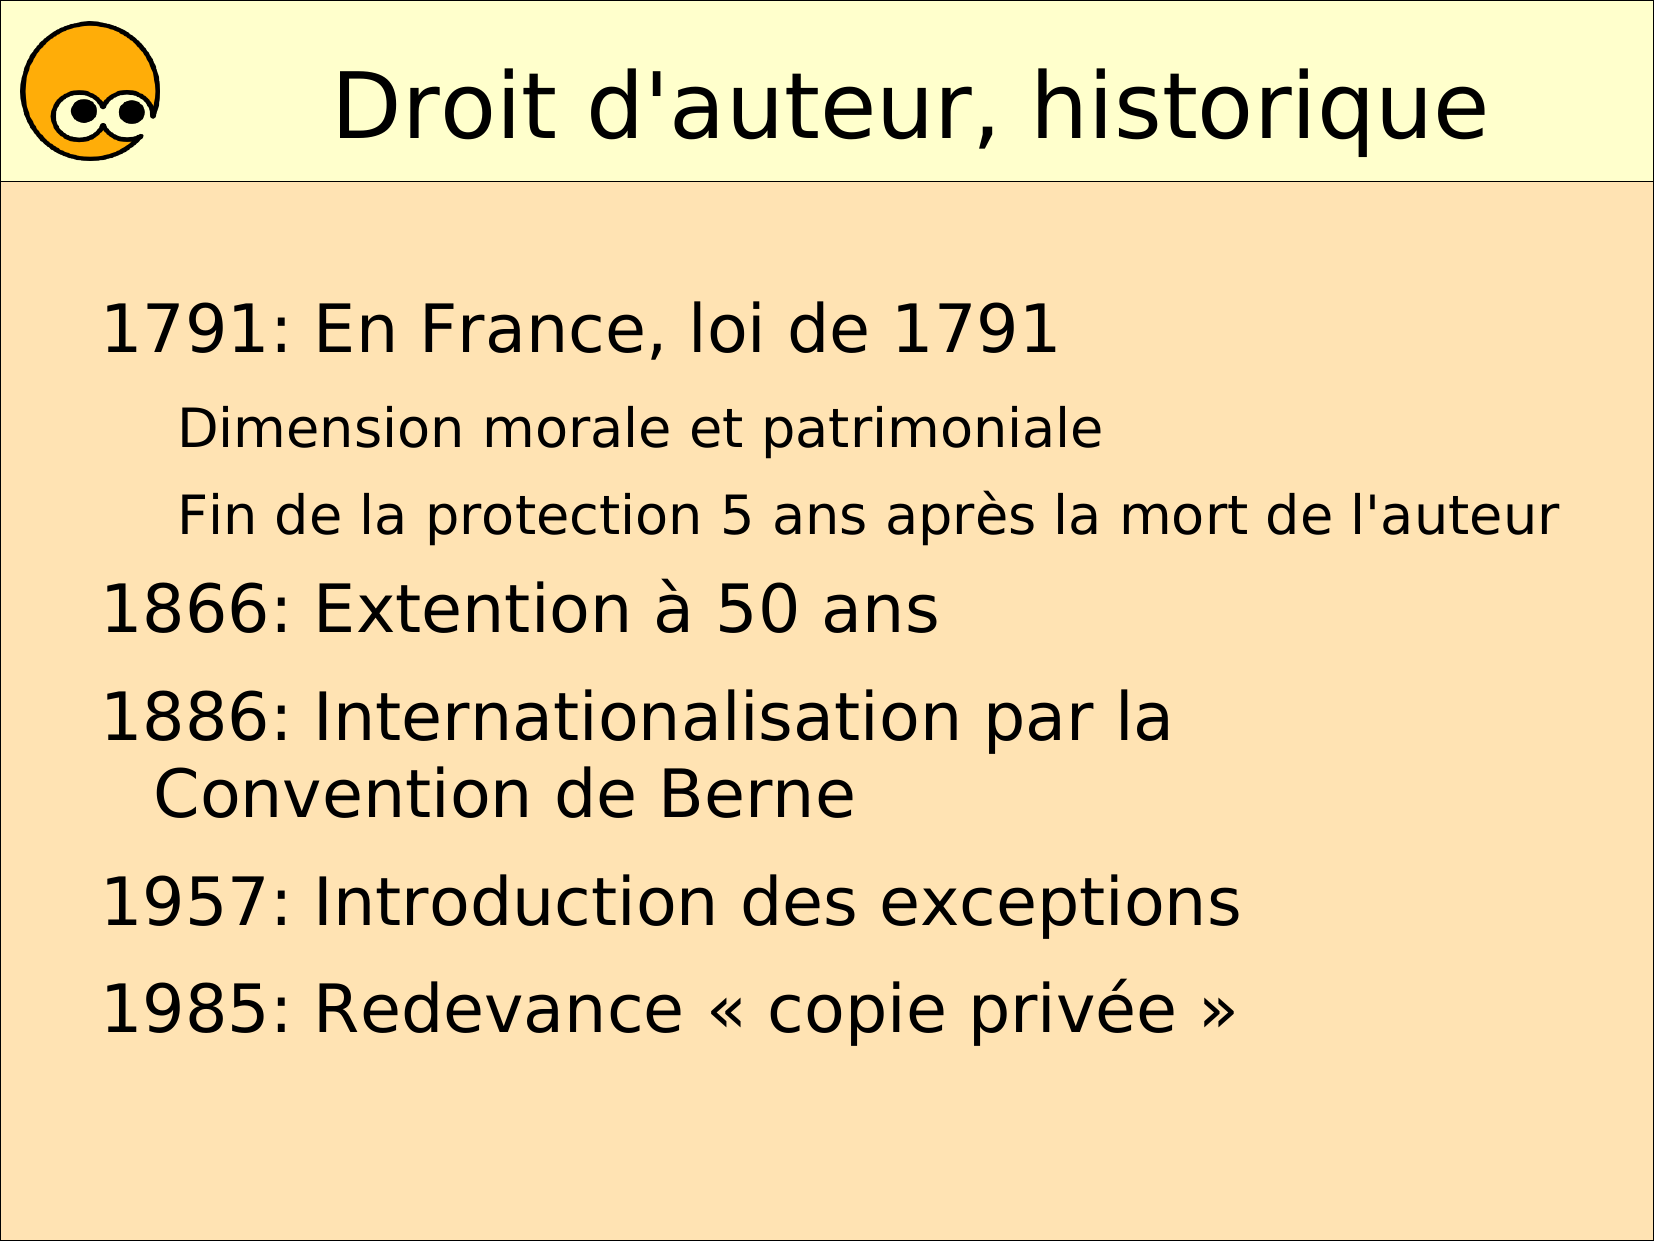

# Droit d'auteur, historique
1791: En France, loi de 1791
Dimension morale et patrimoniale
Fin de la protection 5 ans après la mort de l'auteur
1866: Extention à 50 ans
1886: Internationalisation par la Convention de Berne
1957: Introduction des exceptions
1985: Redevance « copie privée »